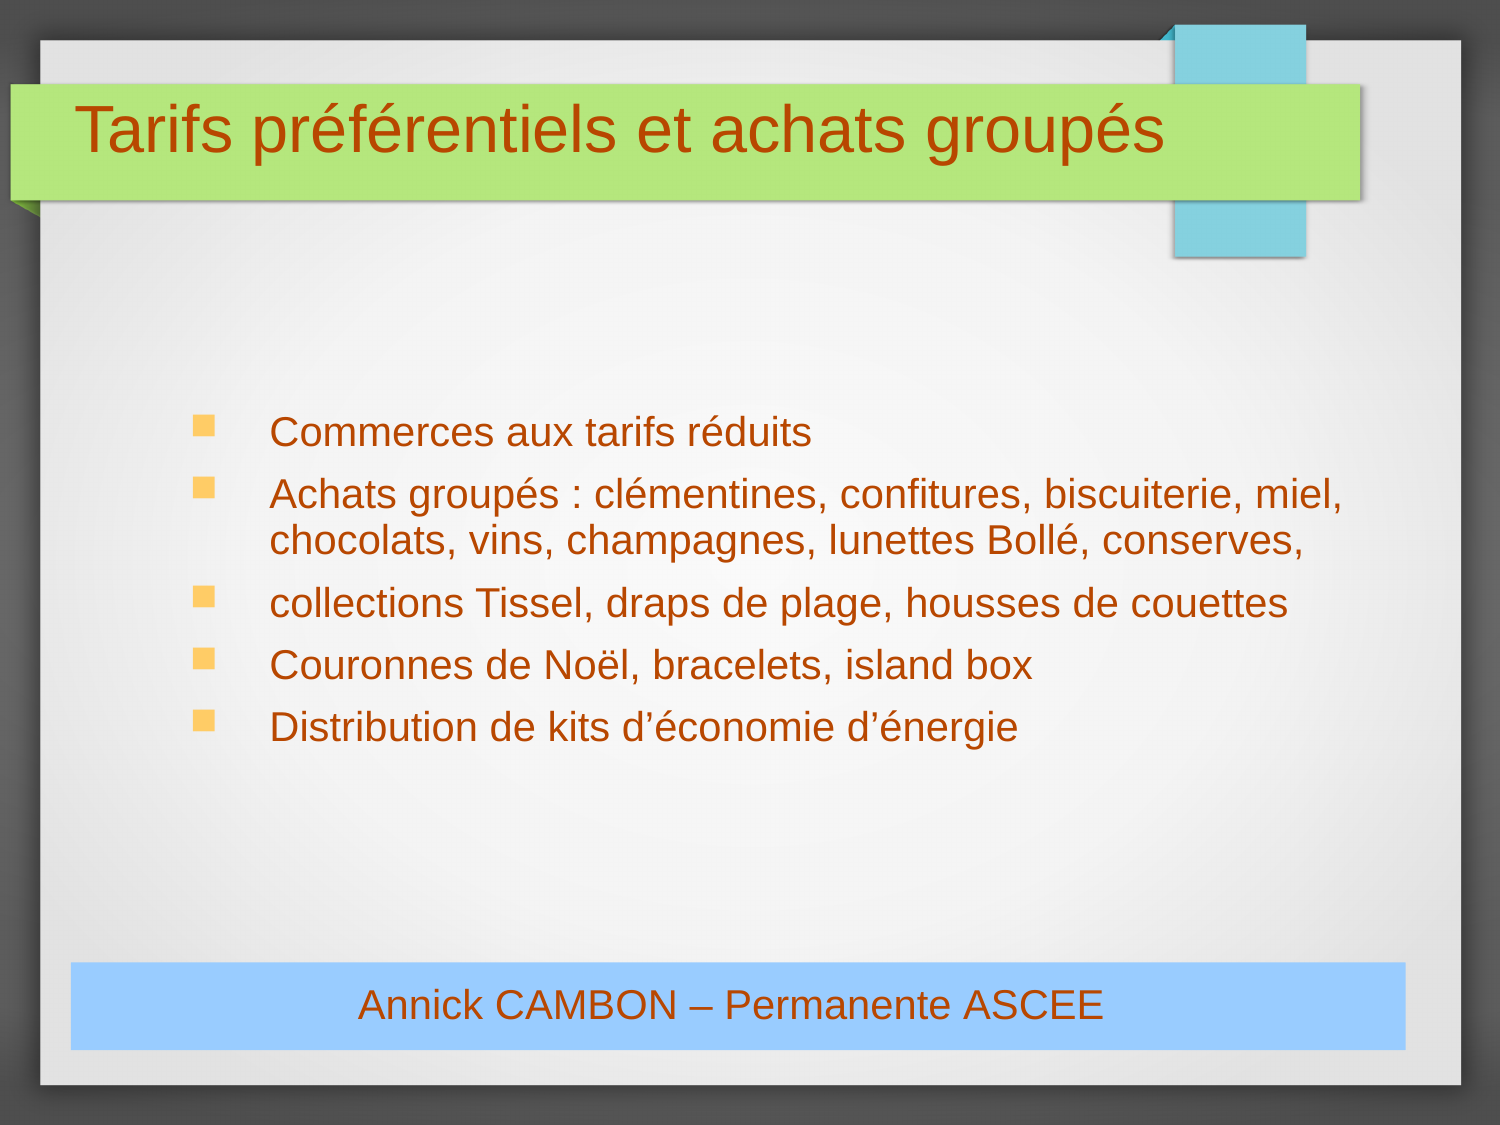

# Tarifs préférentiels et achats groupés
Commerces aux tarifs réduits
Achats groupés : clémentines, confitures, biscuiterie, miel, chocolats, vins, champagnes, lunettes Bollé, conserves,
collections Tissel, draps de plage, housses de couettes
Couronnes de Noël, bracelets, island box
Distribution de kits d’économie d’énergie
Annick CAMBON – Permanente ASCEE